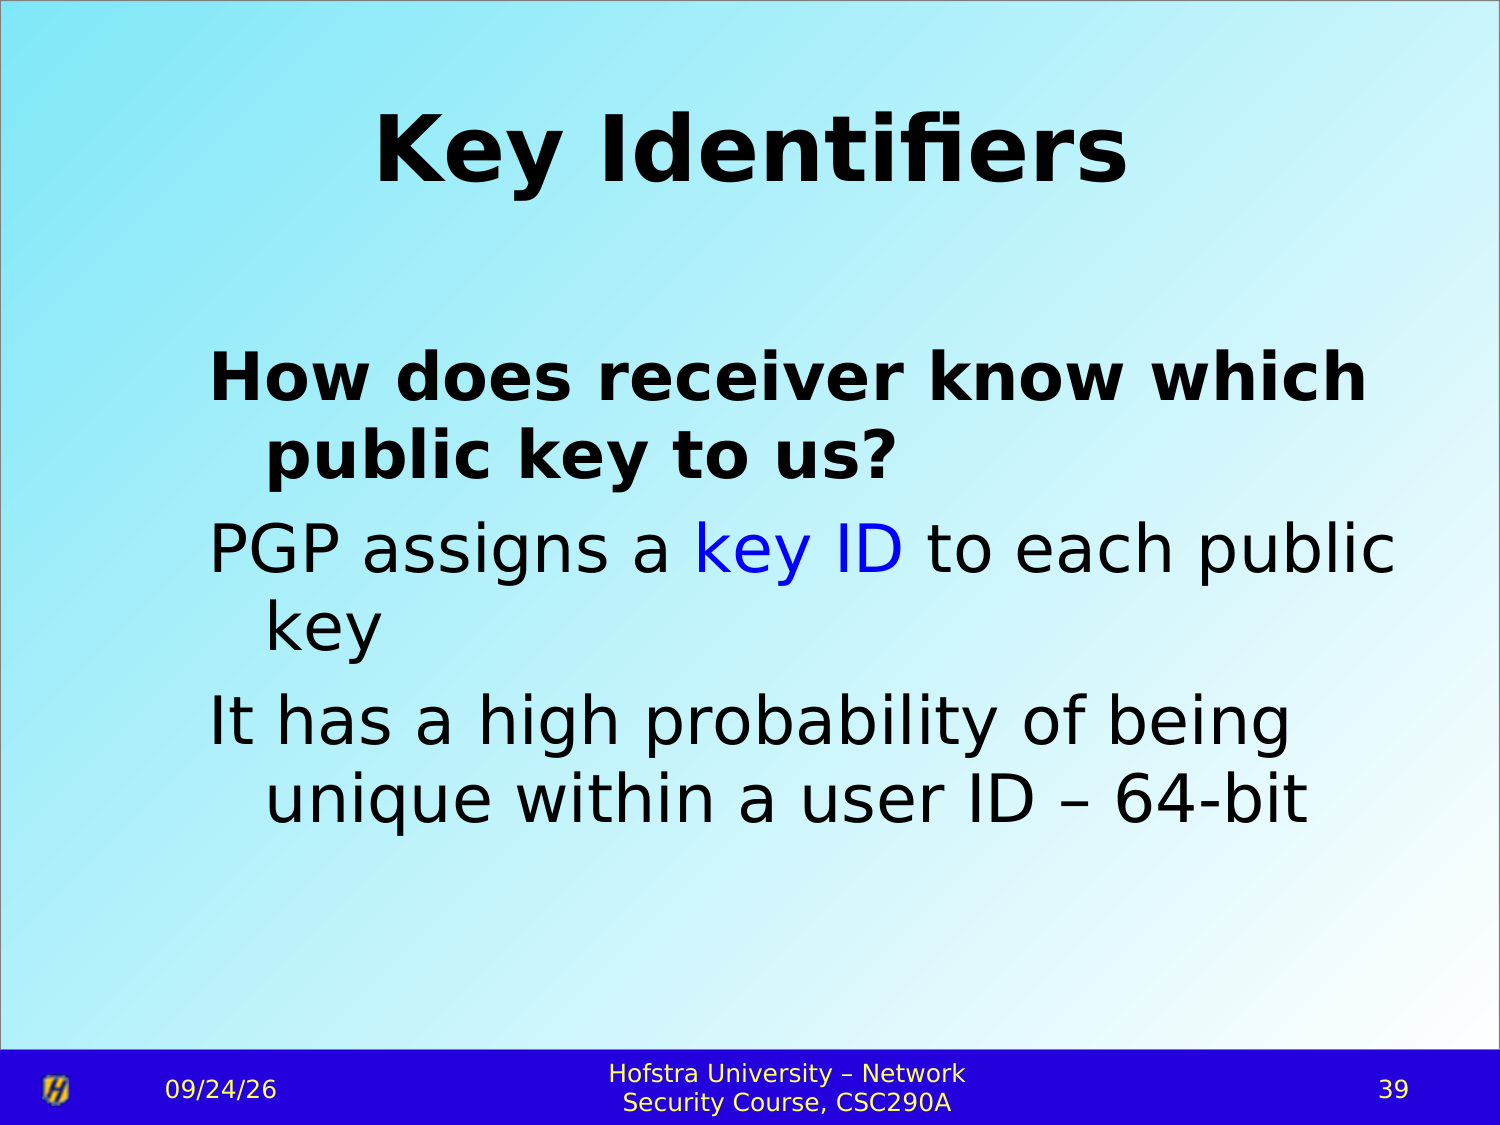

# Key Identifiers
How does receiver know which public key to us?
PGP assigns a key ID to each public key
It has a high probability of being unique within a user ID – 64-bit
39